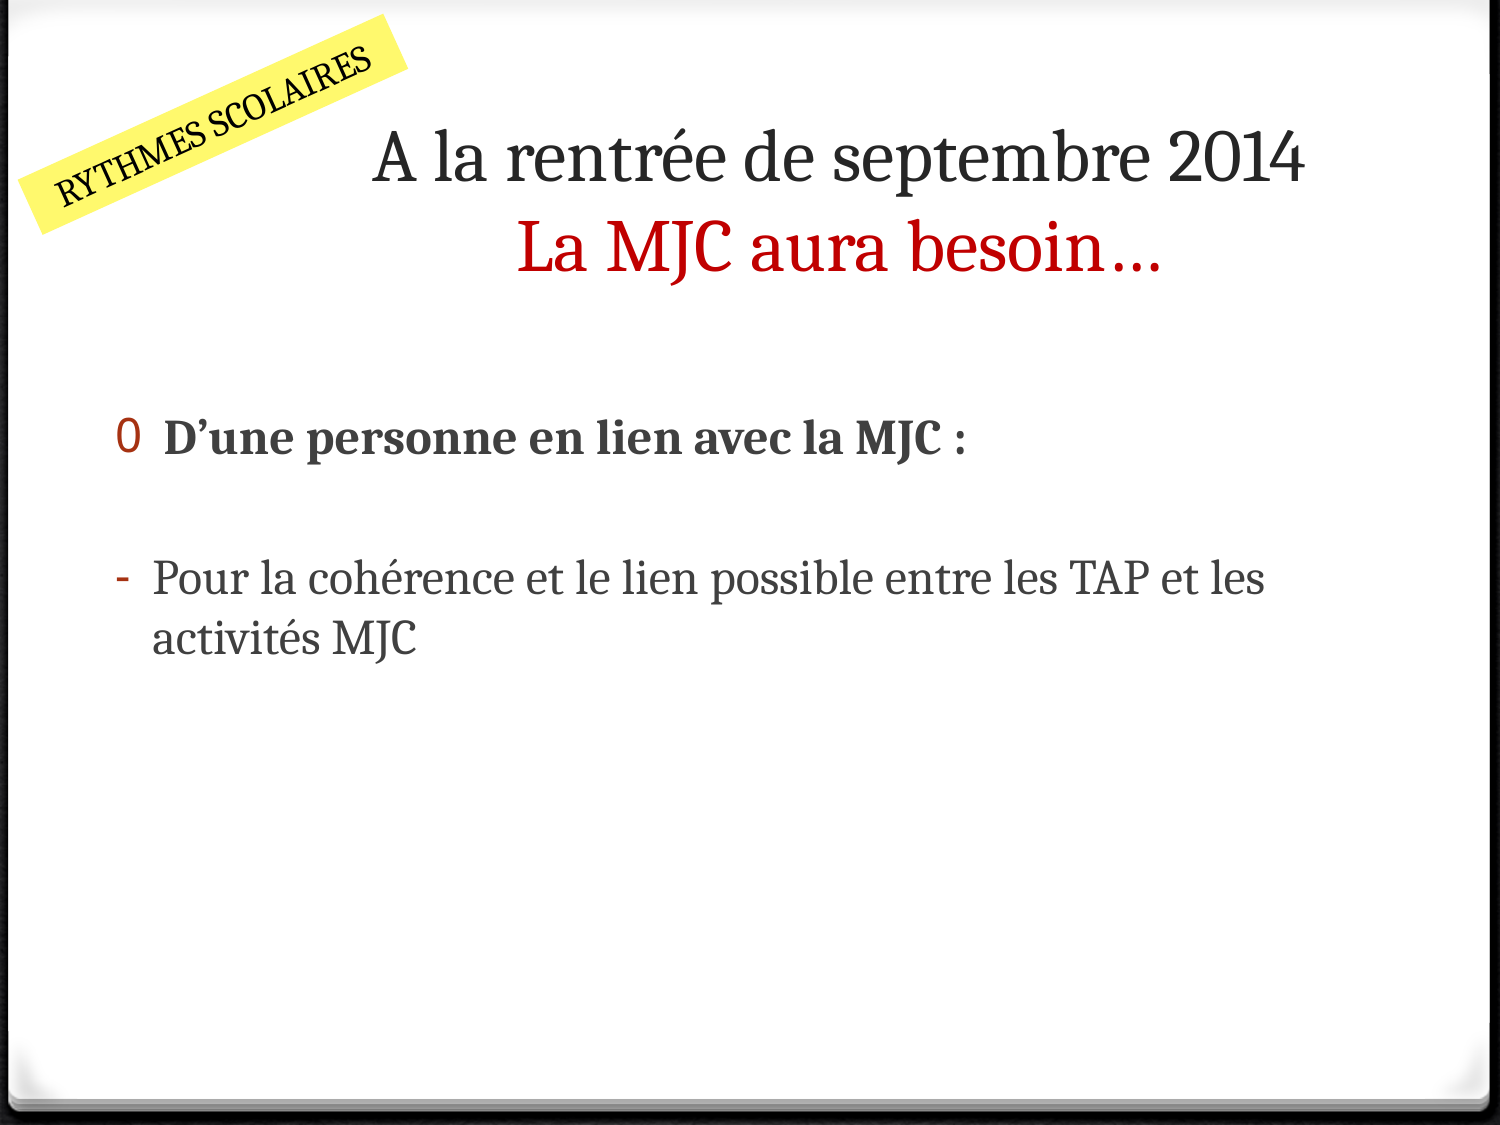

# A la rentrée de septembre 2014 La MJC aura besoin…
RYTHMES SCOLAIRES
 D’une personne en lien avec la MJC :
Pour la cohérence et le lien possible entre les TAP et les activités MJC